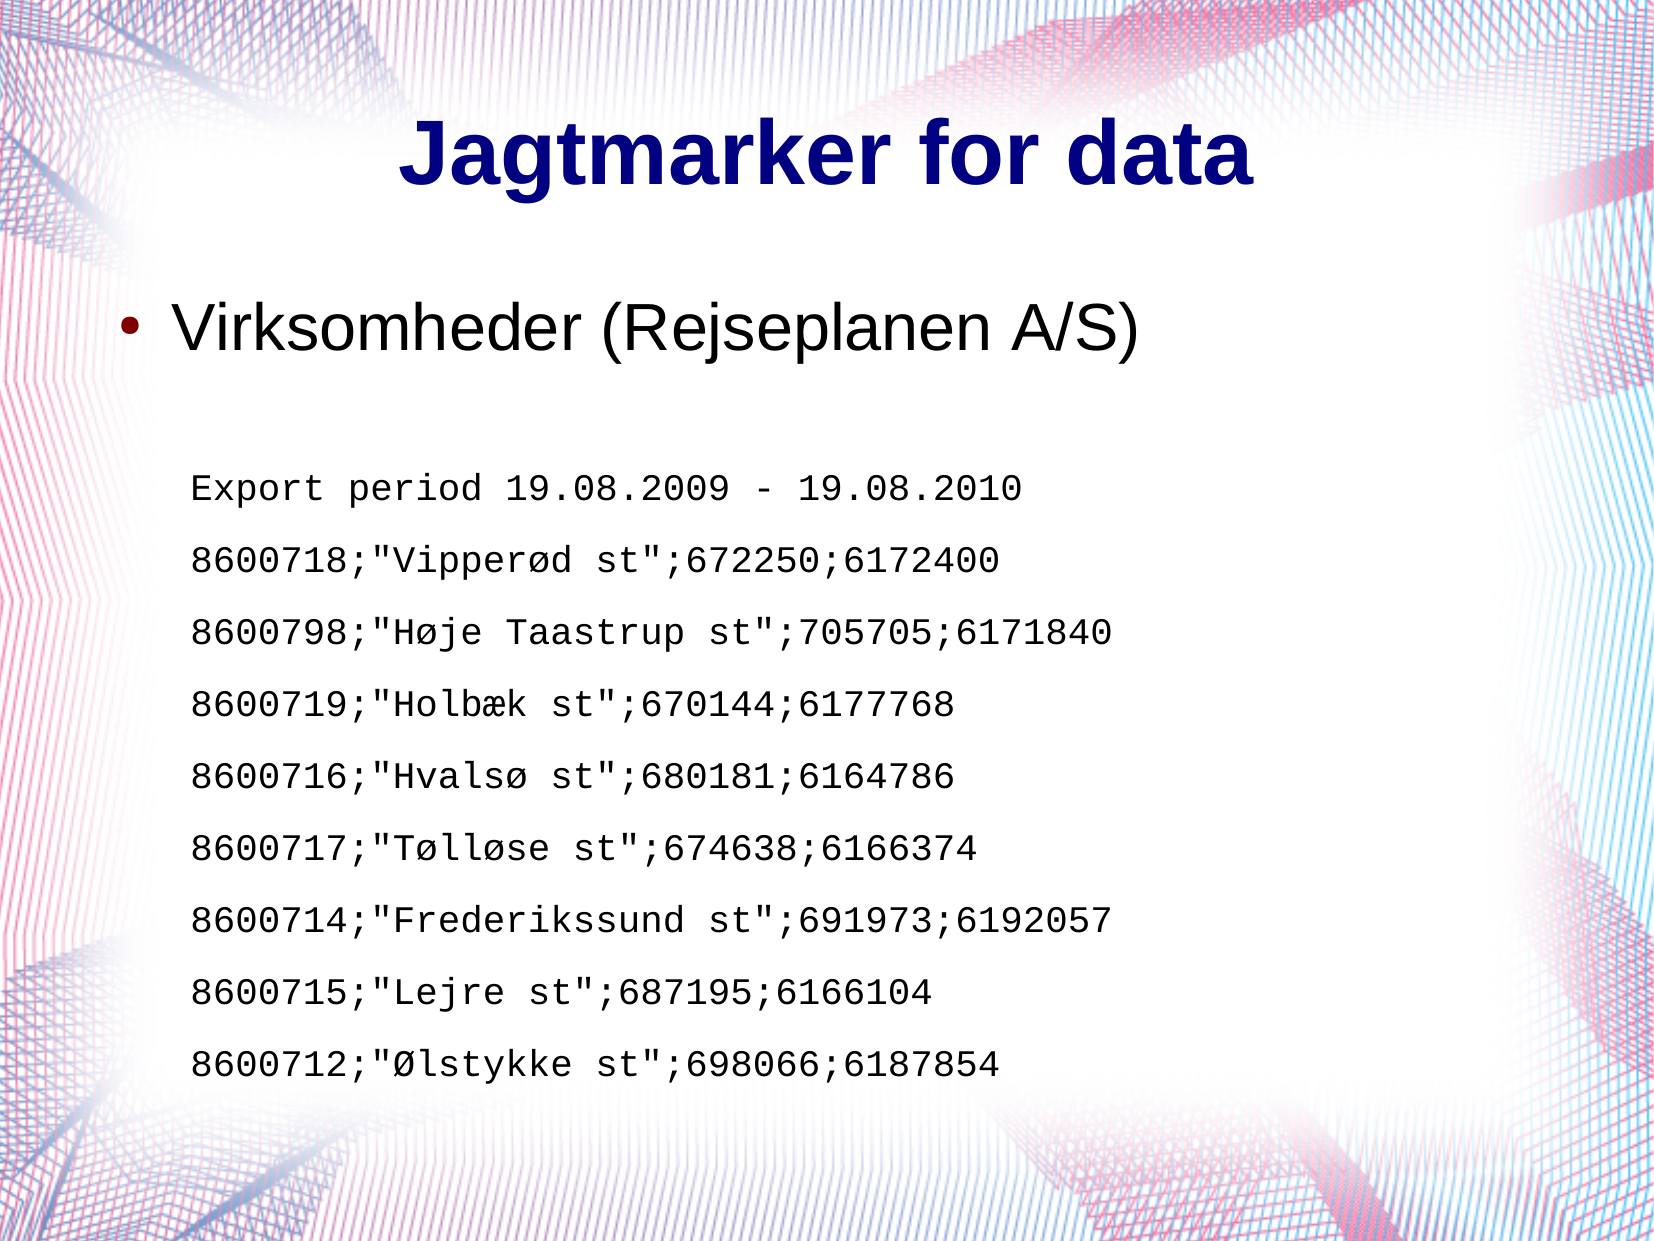

# Jagtmarker for data
Virksomheder (Rejseplanen A/S)
 Export period 19.08.2009 - 19.08.2010
 8600718;"Vipperød st";672250;6172400
 8600798;"Høje Taastrup st";705705;6171840
 8600719;"Holbæk st";670144;6177768
 8600716;"Hvalsø st";680181;6164786
 8600717;"Tølløse st";674638;6166374
 8600714;"Frederikssund st";691973;6192057
 8600715;"Lejre st";687195;6166104
 8600712;"Ølstykke st";698066;6187854